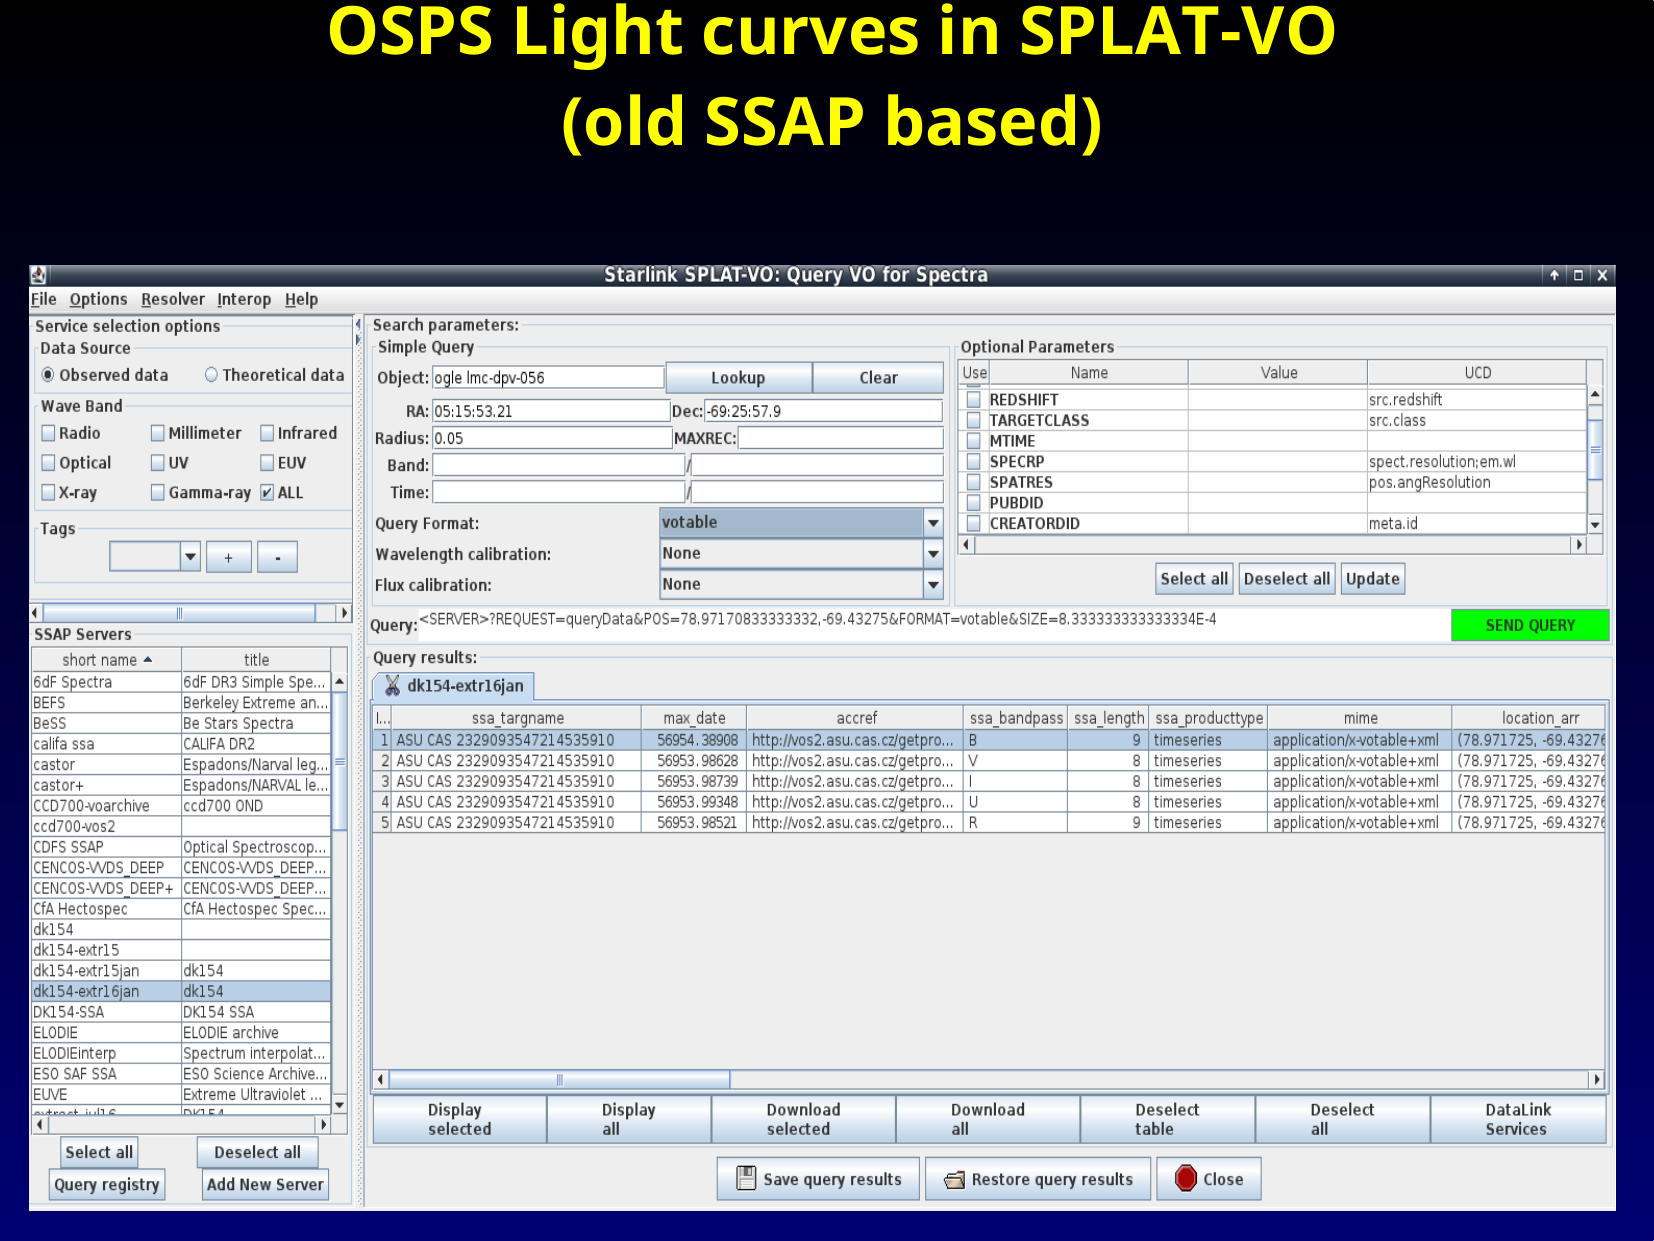

# OSPS Light curves in SPLAT-VO (old SSAP based)